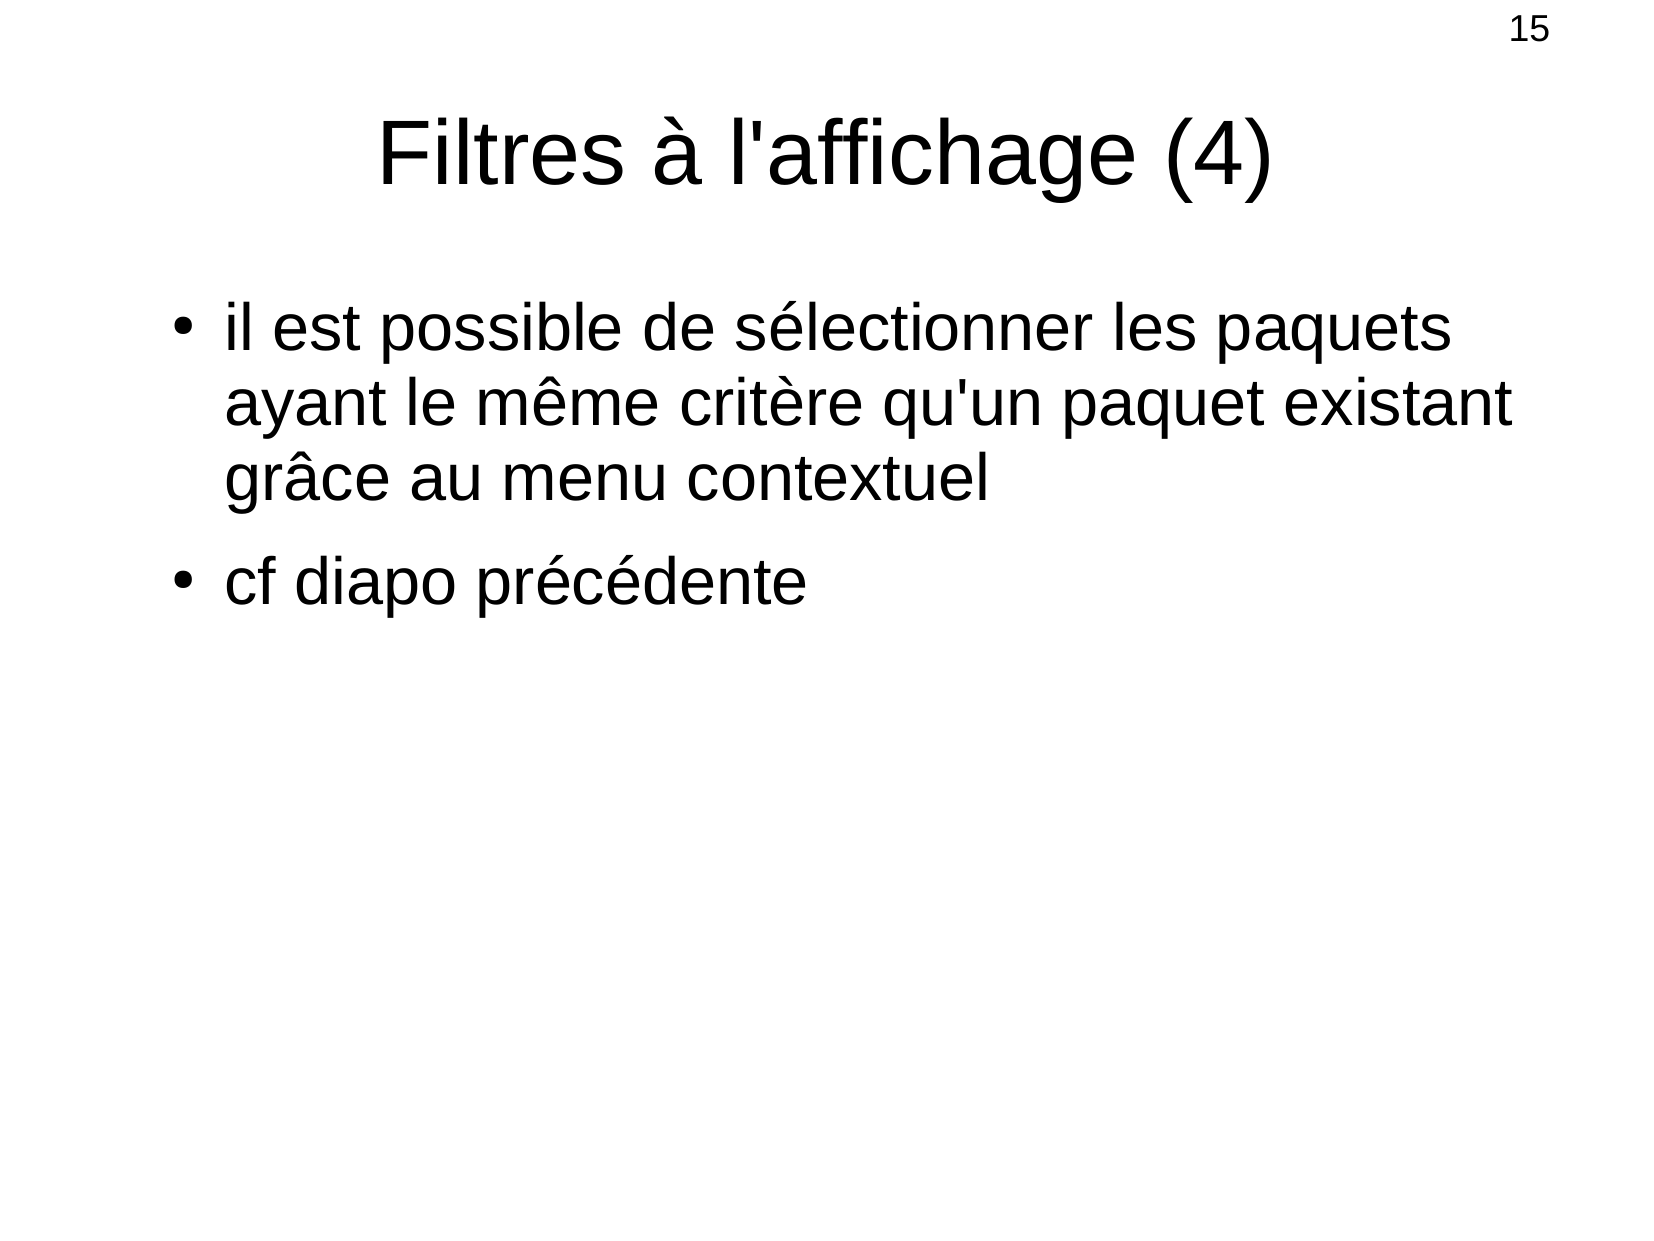

# Filtres à l'affichage (4)
il est possible de sélectionner les paquets ayant le même critère qu'un paquet existant grâce au menu contextuel
cf diapo précédente